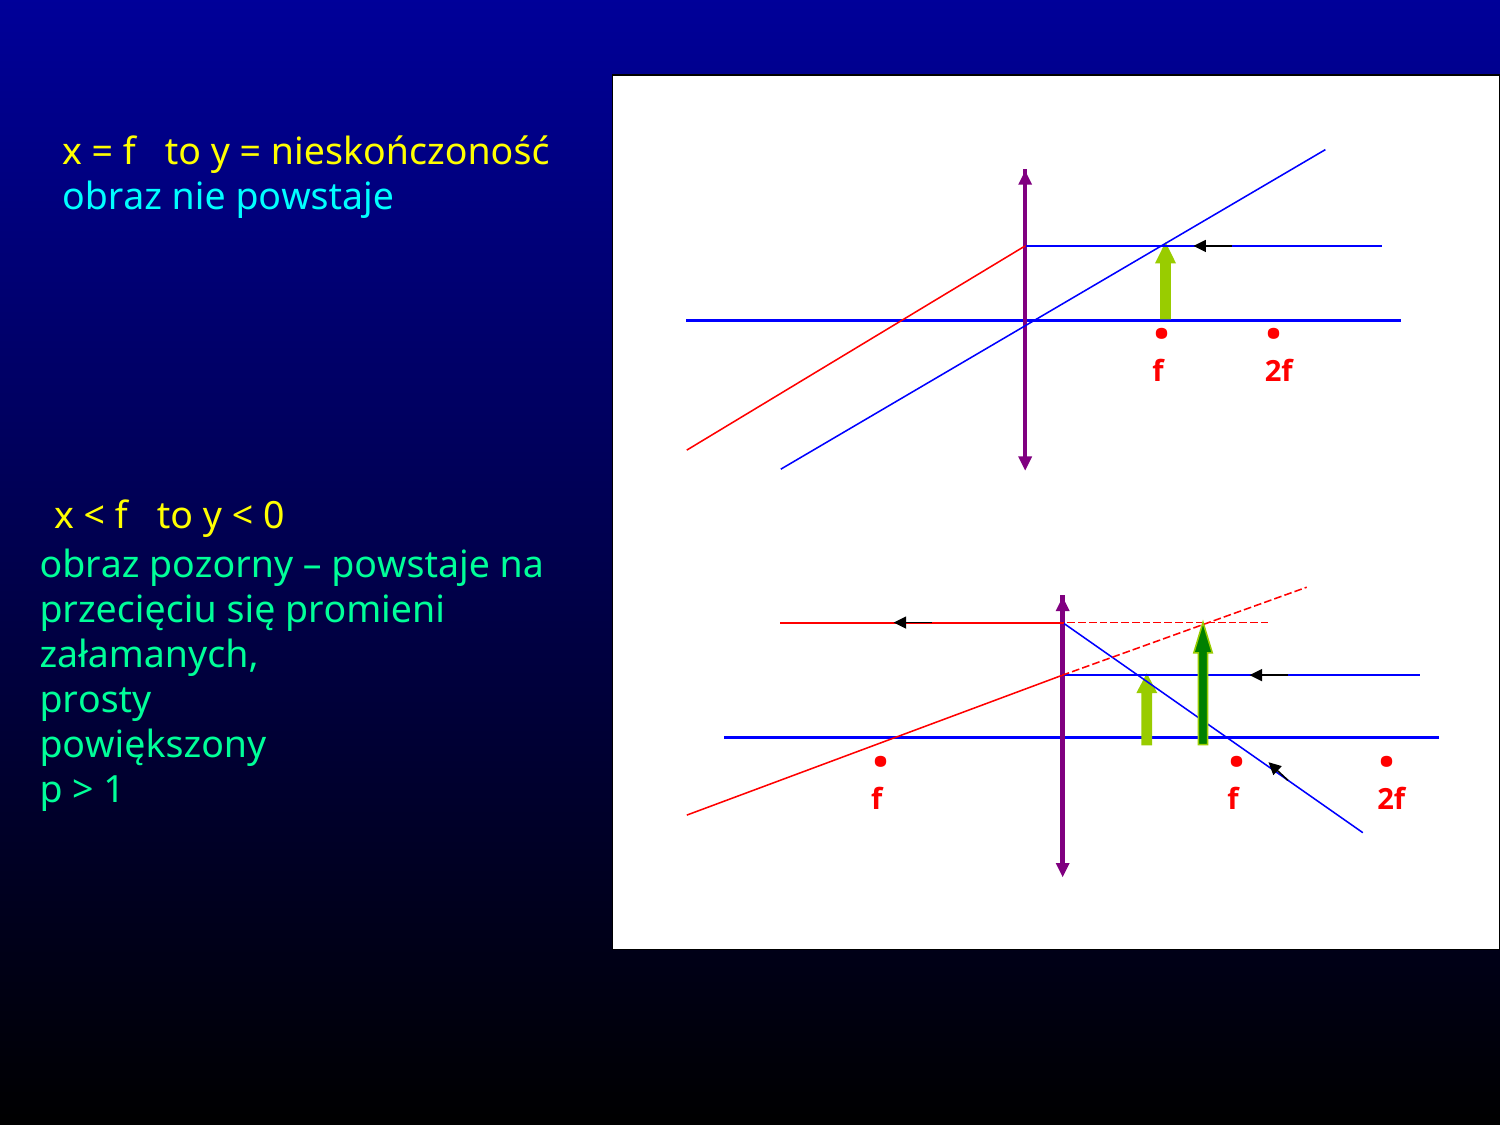

.
f
.
2f
.
f
.
f
.
2f
x = f to y = nieskończoność
obraz nie powstaje
 x < f to y < 0
obraz pozorny – powstaje na
przecięciu się promieni załamanych,
prosty
powiększony
p > 1